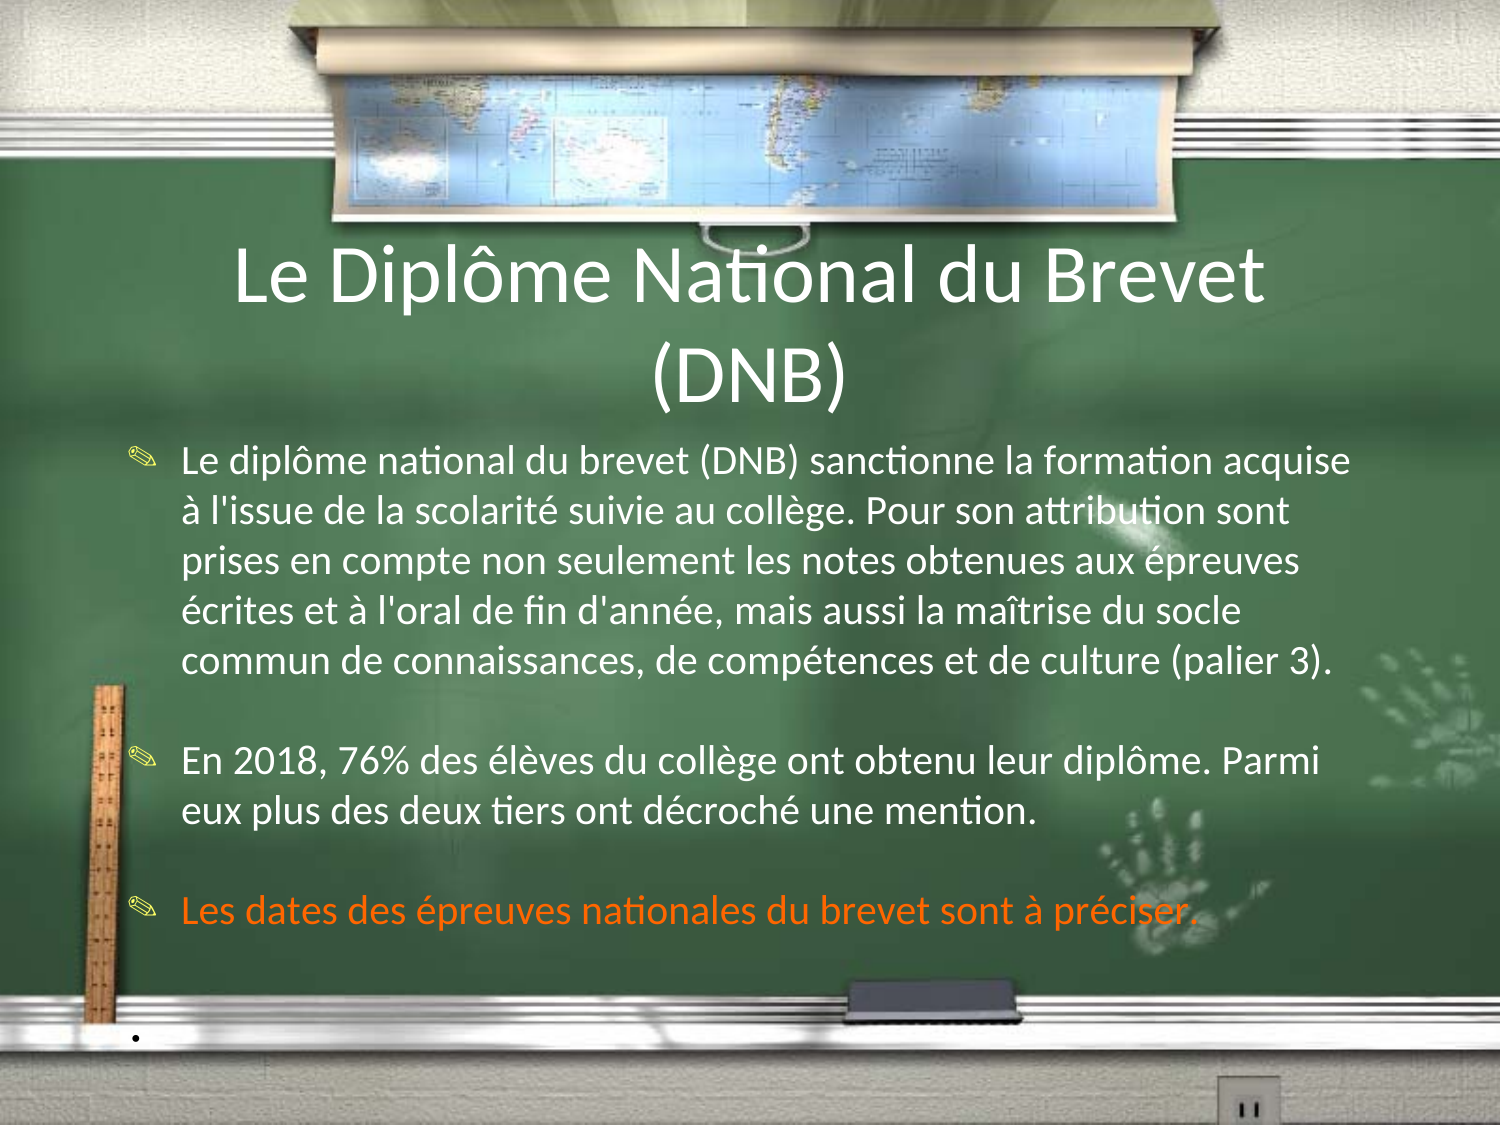

Le Diplôme National du Brevet (DNB)
Le diplôme national du brevet (DNB) sanctionne la formation acquise à l'issue de la scolarité suivie au collège. Pour son attribution sont prises en compte non seulement les notes obtenues aux épreuves écrites et à l'oral de fin d'année, mais aussi la maîtrise du socle commun de connaissances, de compétences et de culture (palier 3).
En 2018, 76% des élèves du collège ont obtenu leur diplôme. Parmi eux plus des deux tiers ont décroché une mention.
Les dates des épreuves nationales du brevet sont à préciser.
.